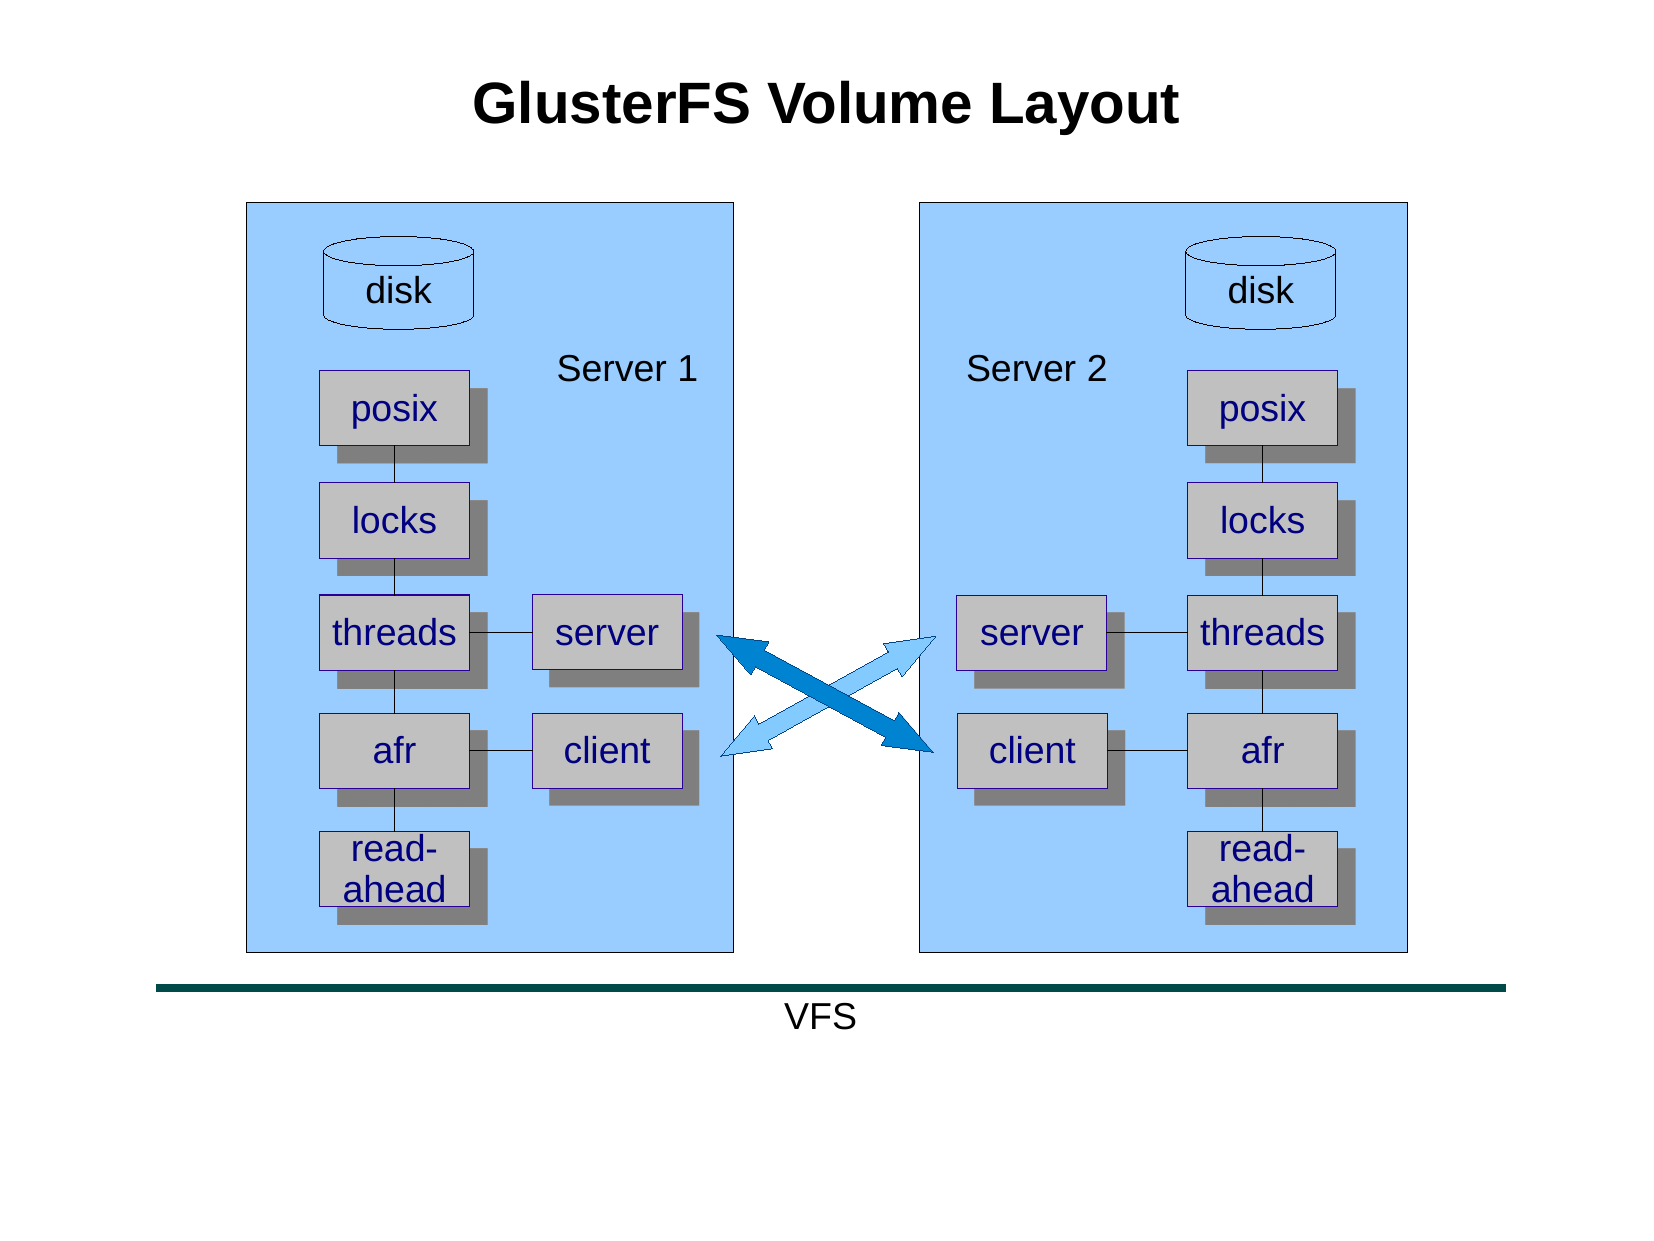

# GlusterFS Volume Layout
 Server 1
 Server 2
disk
disk
posix
posix
posix
locks
locks
locks
server
server
threads
threads
threads
server
client
afr
client
afr
afr
read-
ahead
read-
ahead
read-
ahead
VFS